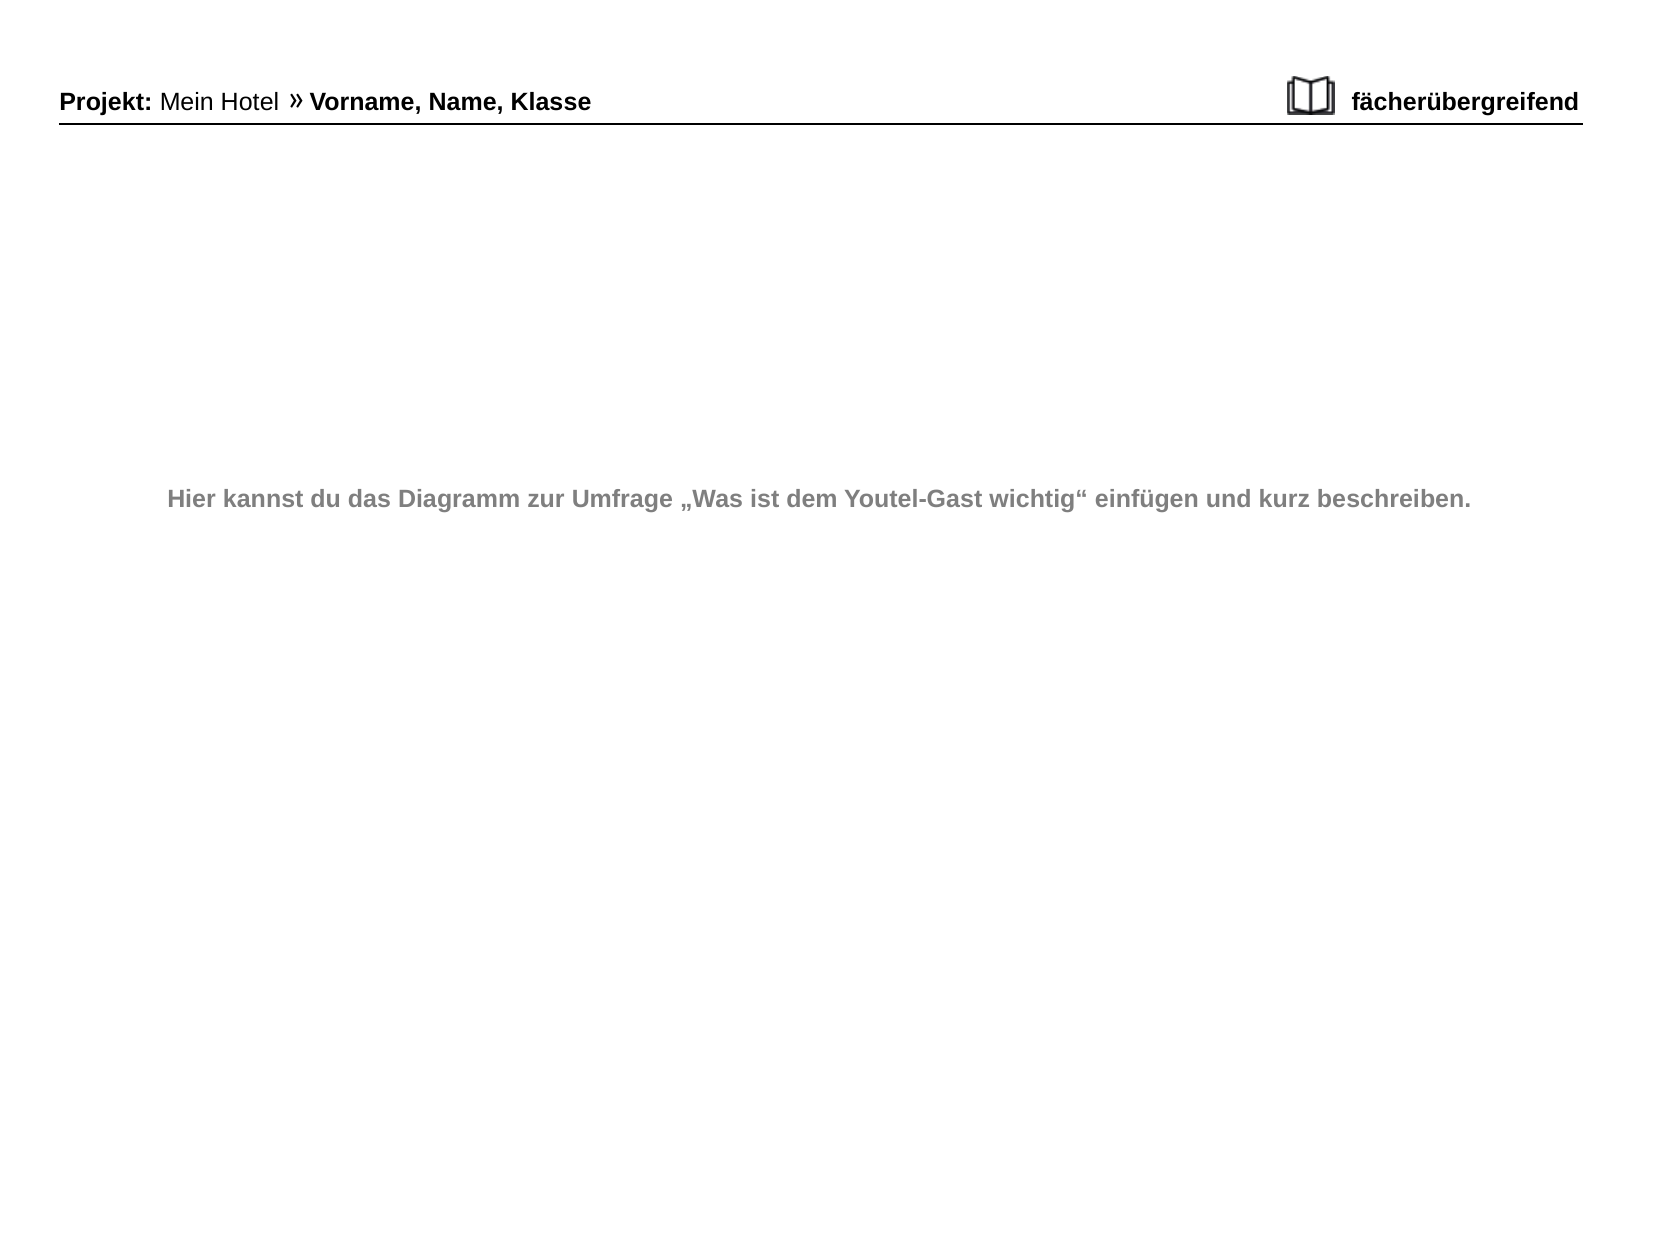

Projekt: Mein Hotel » Vorname, Name, Klasse						 fächerübergreifend
Hier kannst du das Diagramm zur Umfrage „Was ist dem Youtel-Gast wichtig“ einfügen und kurz beschreiben.